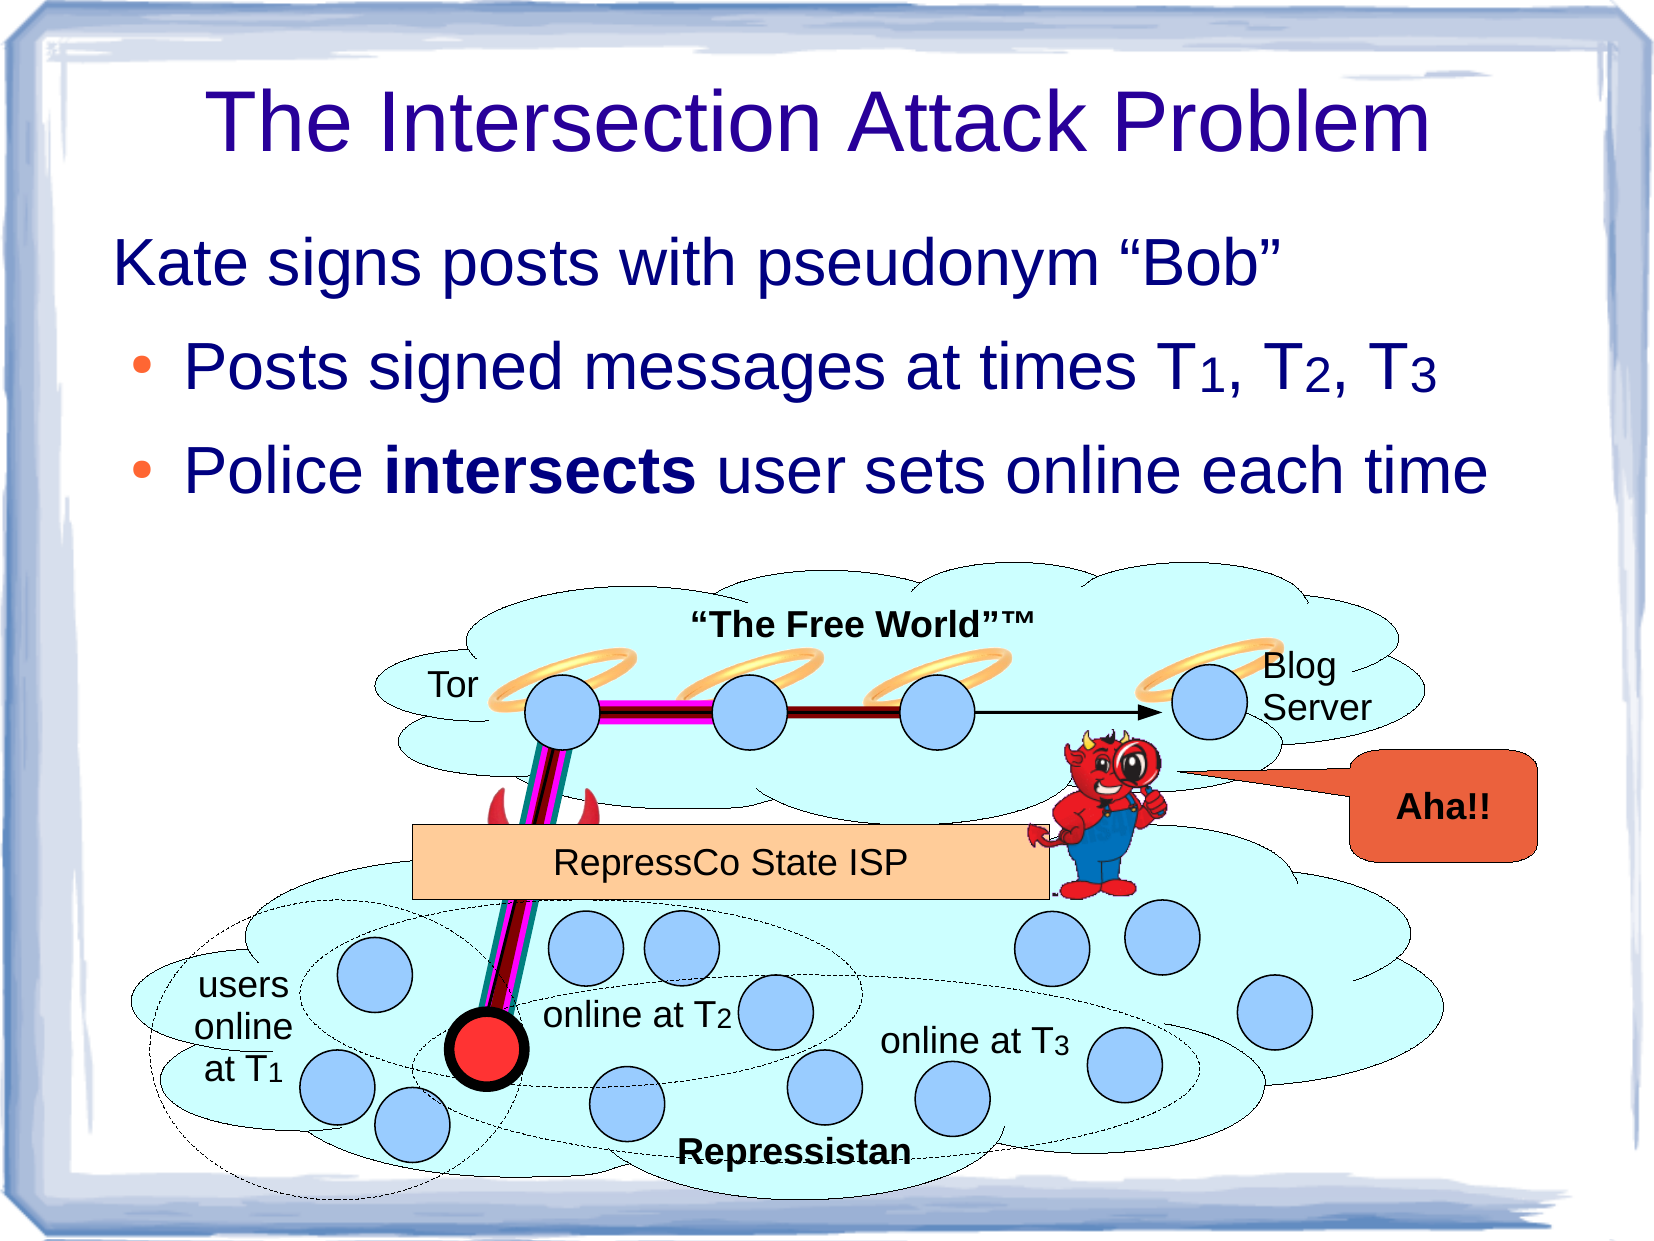

# The Intersection Attack Problem
Kate signs posts with pseudonym “Bob”
Posts signed messages at times T1, T2, T3
Police intersects user sets online each time
“The Free World”™
Blog
Server
Tor
Aha!!
RepressCo State ISP
 Repressistan
users
online
at T1
online at T2
online at T3